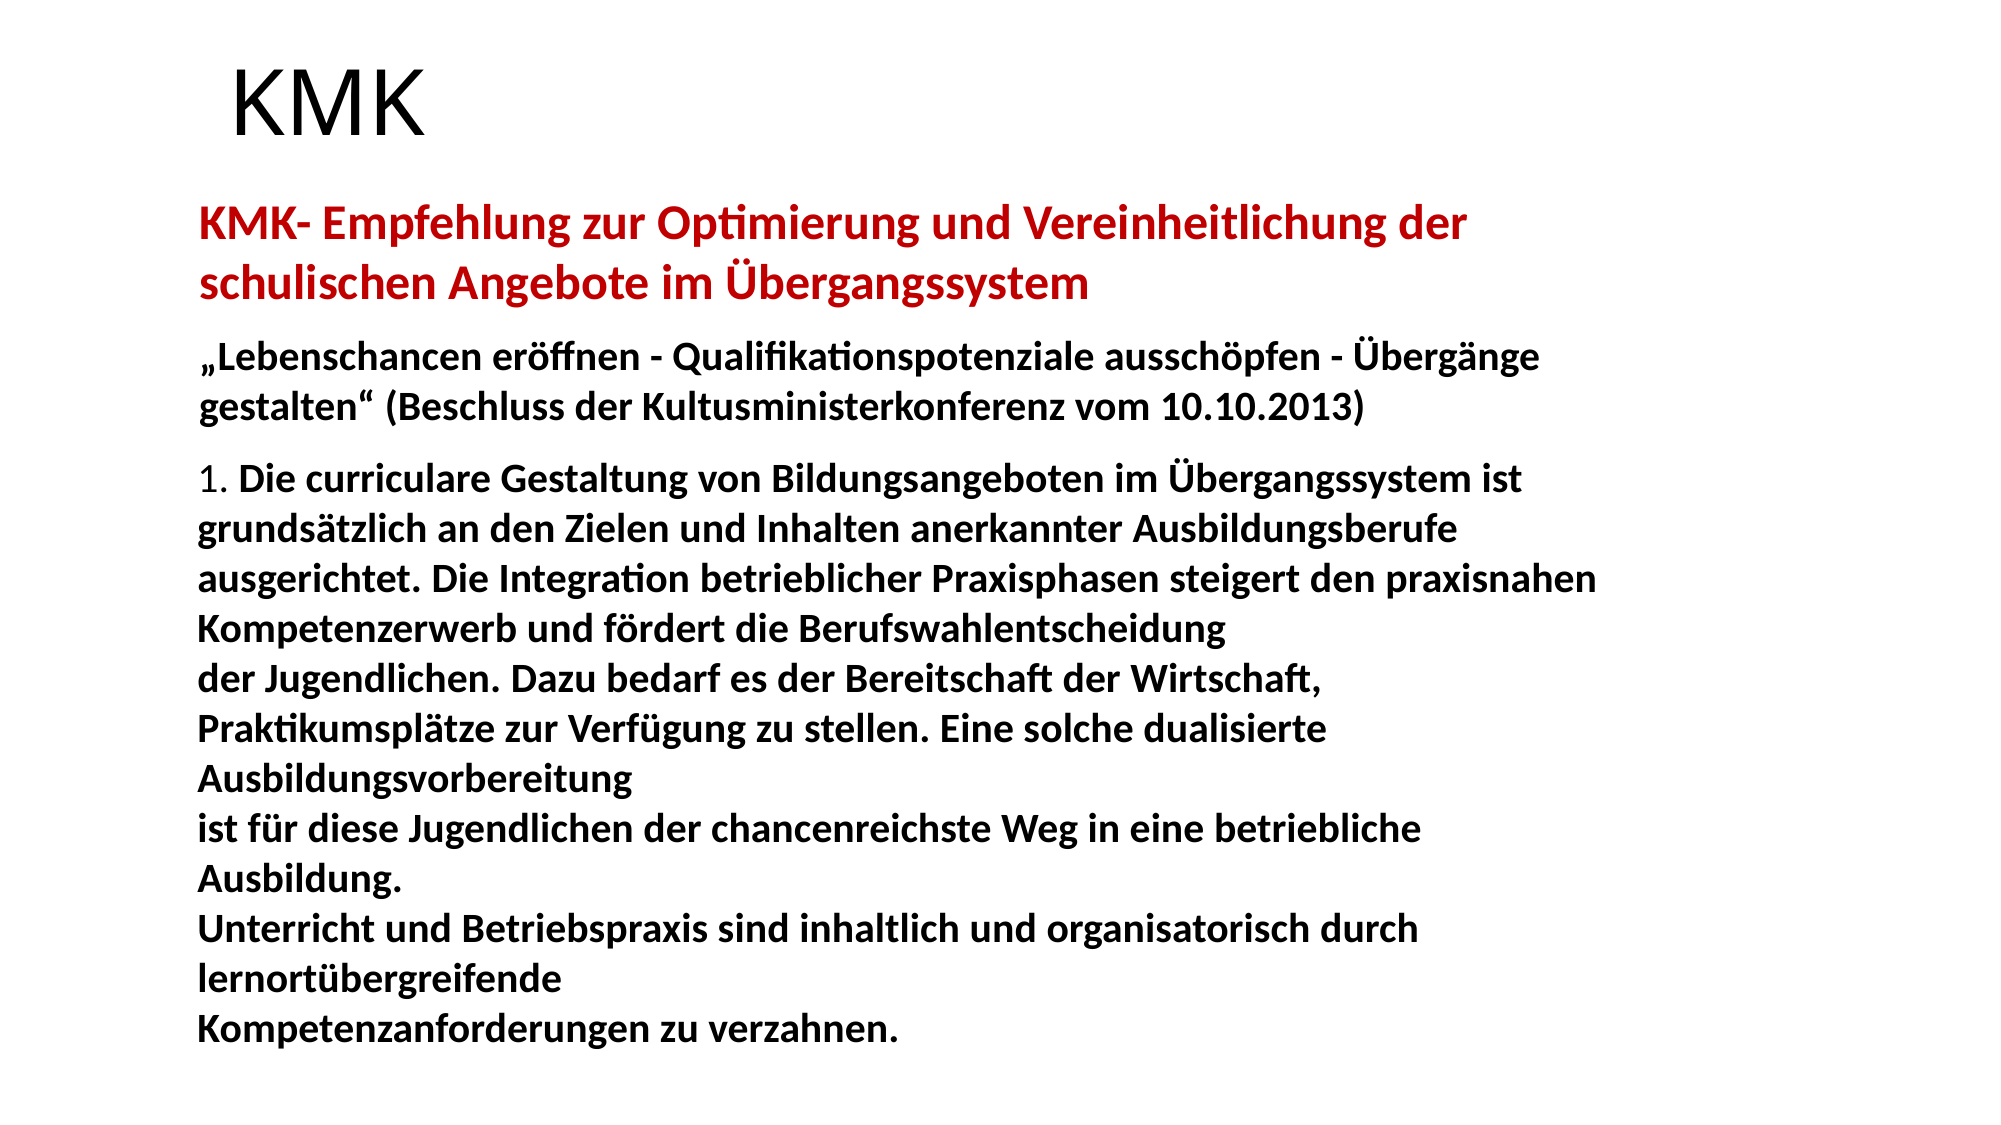

# KMK
KMK- Empfehlung zur Optimierung und Vereinheitlichung der schulischen Angebote im Übergangssystem
„Lebenschancen eröffnen - Qualifikationspotenziale ausschöpfen - Übergänge gestalten“ (Beschluss der Kultusministerkonferenz vom 10.10.2013)
1. Die curriculare Gestaltung von Bildungsangeboten im Übergangssystem ist grundsätzlich an den Zielen und Inhalten anerkannter Ausbildungsberufe ausgerichtet. Die Integration betrieblicher Praxisphasen steigert den praxisnahen Kompetenzerwerb und fördert die Berufswahlentscheidung
der Jugendlichen. Dazu bedarf es der Bereitschaft der Wirtschaft, Praktikumsplätze zur Verfügung zu stellen. Eine solche dualisierte Ausbildungsvorbereitung
ist für diese Jugendlichen der chancenreichste Weg in eine betriebliche Ausbildung.
Unterricht und Betriebspraxis sind inhaltlich und organisatorisch durch lernortübergreifende
Kompetenzanforderungen zu verzahnen.